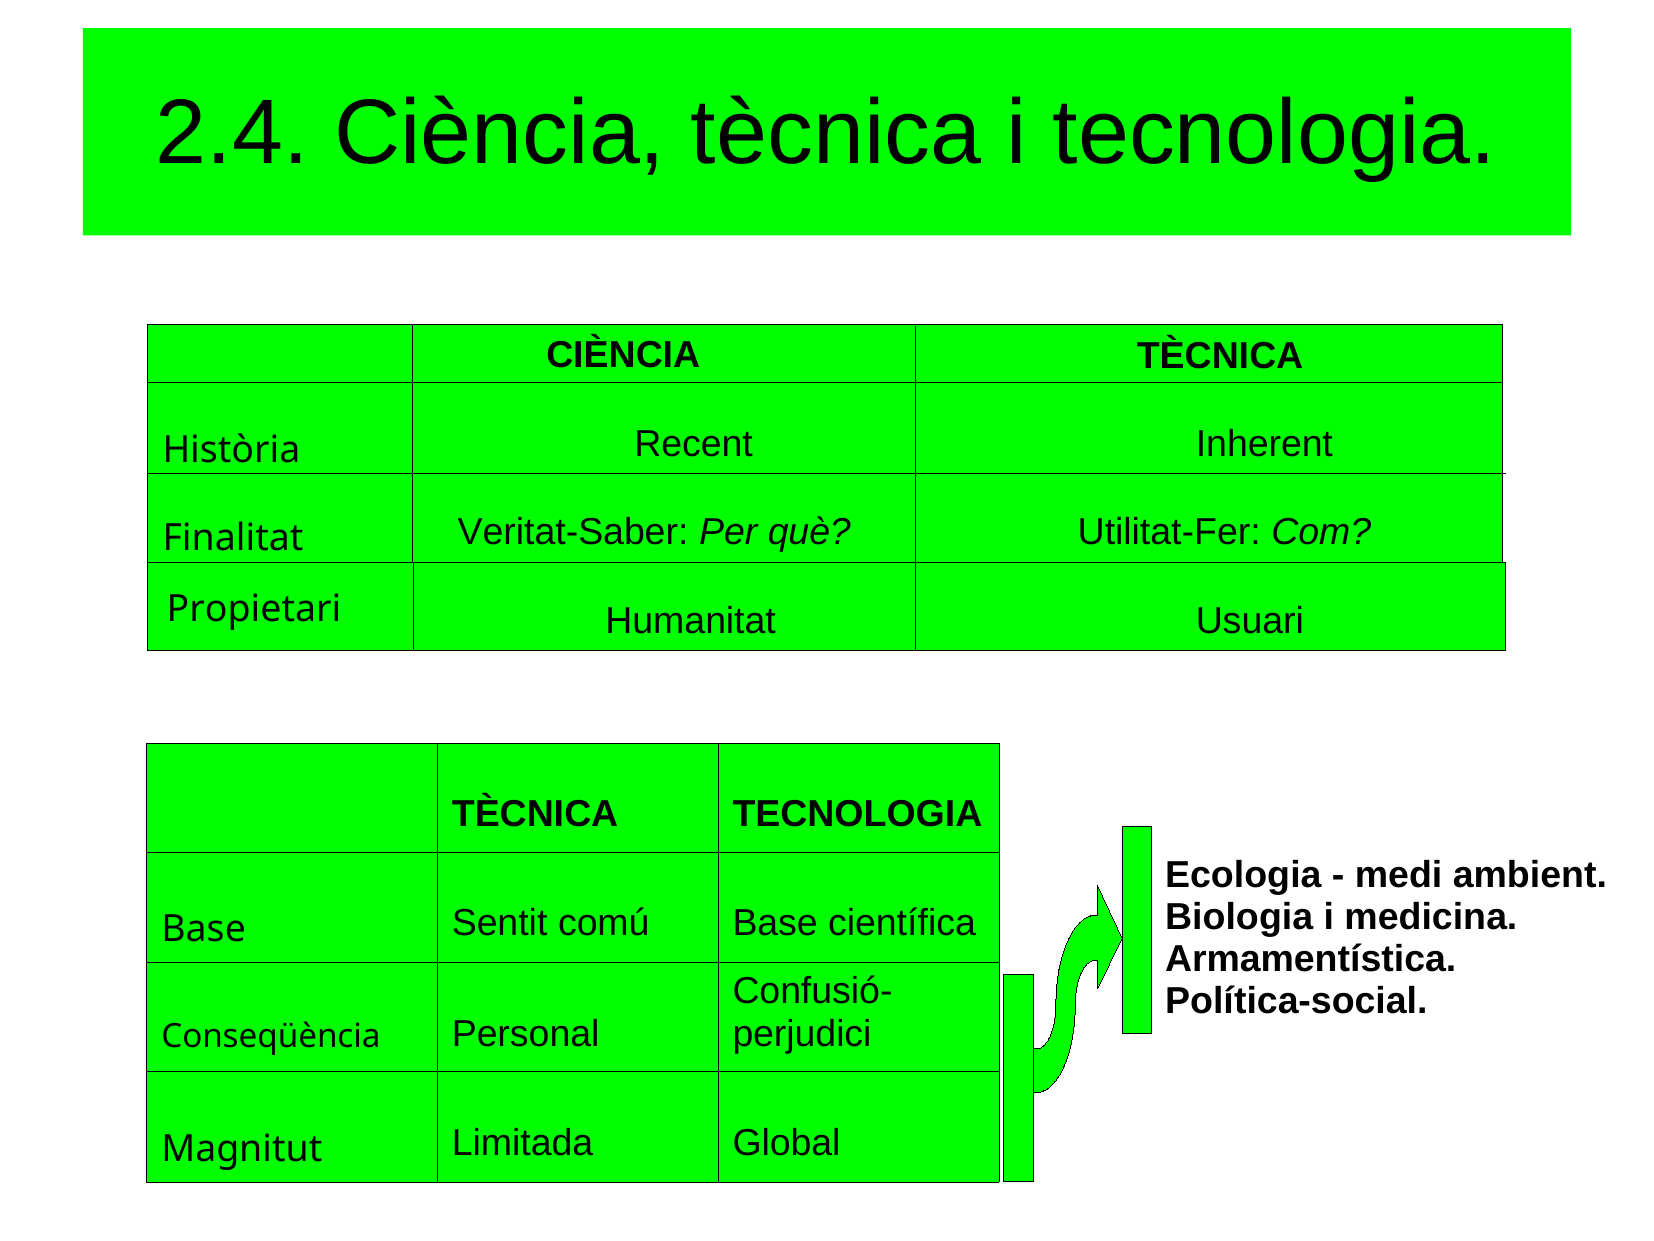

# 2.4. Ciència, tècnica i tecnologia.
CIÈNCIA
TÈCNICA
Història
Recent
Inherent
Finalitat
Veritat-Saber: Per què?
Utilitat-Fer: Com?
Propietari
Propietari
Humanitat
Humanitat
Usuari
Usuari
| | TÈCNICA | TECNOLOGIA |
| --- | --- | --- |
| Base | Sentit comú | Base científica |
| Conseqüència | Personal | Confusió-perjudici |
| Magnitut | Limitada | Global |
 Ecologia - medi ambient.
 Biologia i medicina.
 Armamentística.
 Política-social.